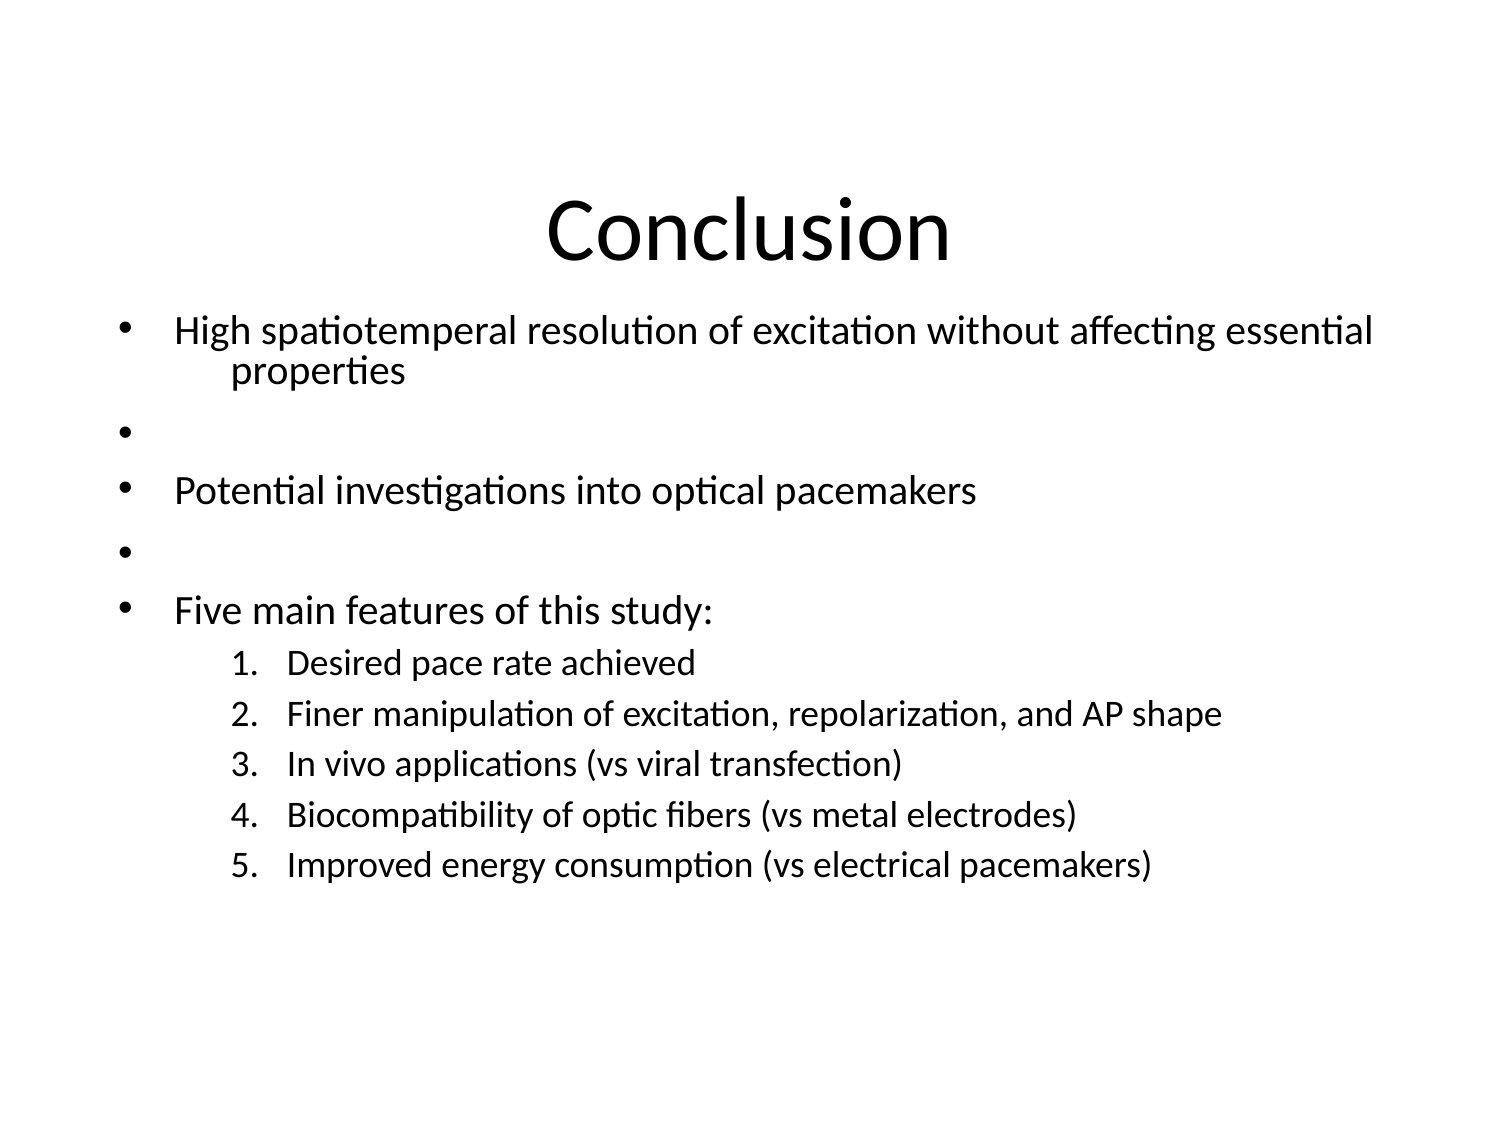

# Conclusion
High spatiotemperal resolution of excitation without affecting essential properties
Potential investigations into optical pacemakers
Five main features of this study:
Desired pace rate achieved
Finer manipulation of excitation, repolarization, and AP shape
In vivo applications (vs viral transfection)
Biocompatibility of optic fibers (vs metal electrodes)
Improved energy consumption (vs electrical pacemakers)